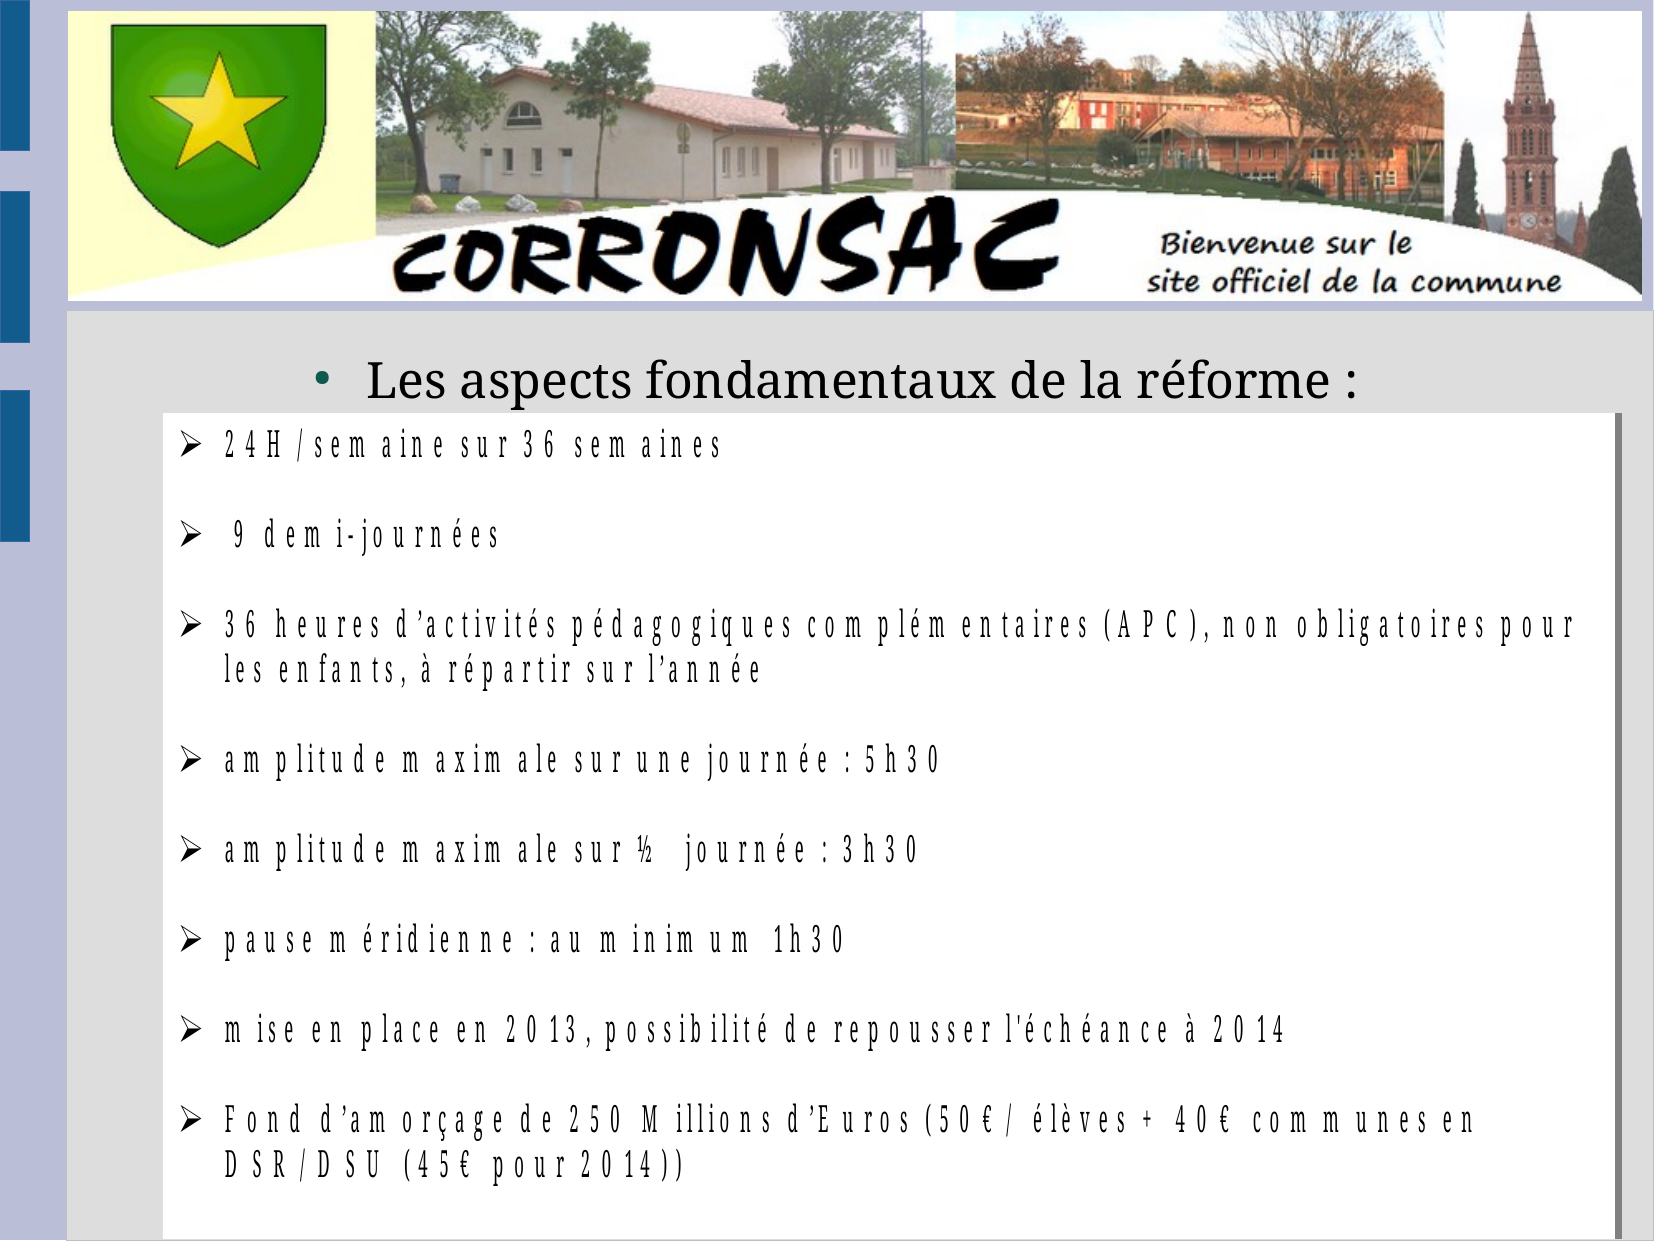

#
Les aspects fondamentaux de la réforme :